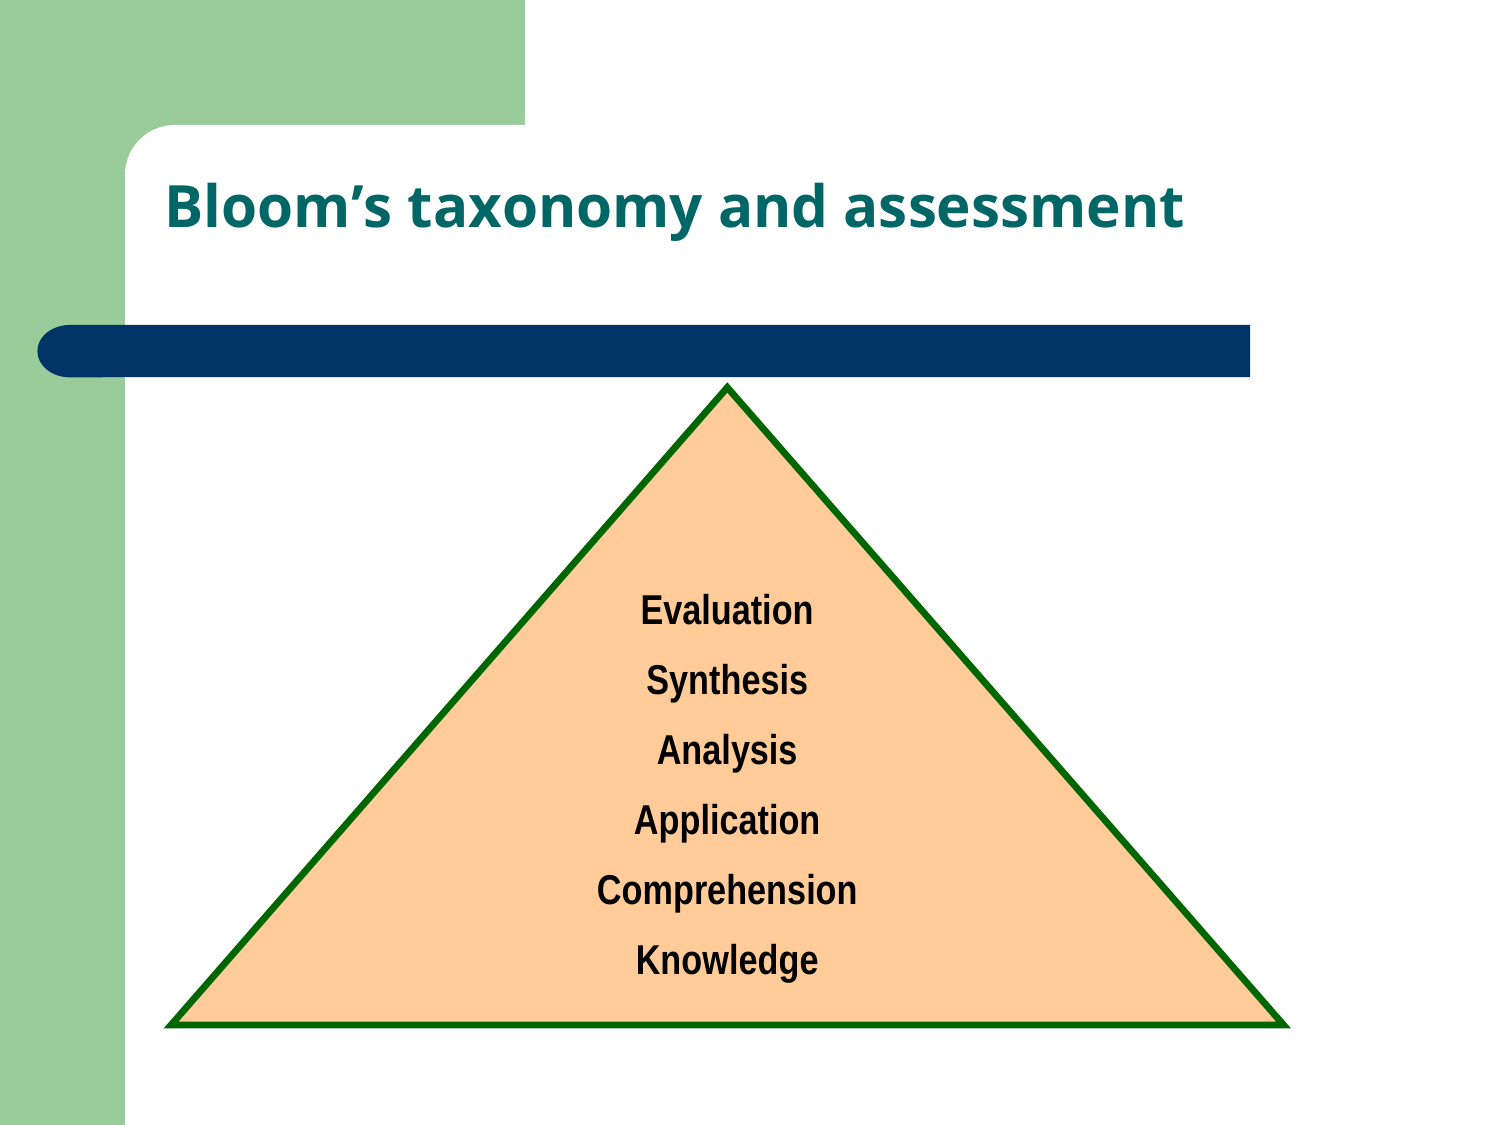

# Bloom’s taxonomy and assessment
Evaluation
Synthesis
Analysis
Application
Comprehension
Knowledge